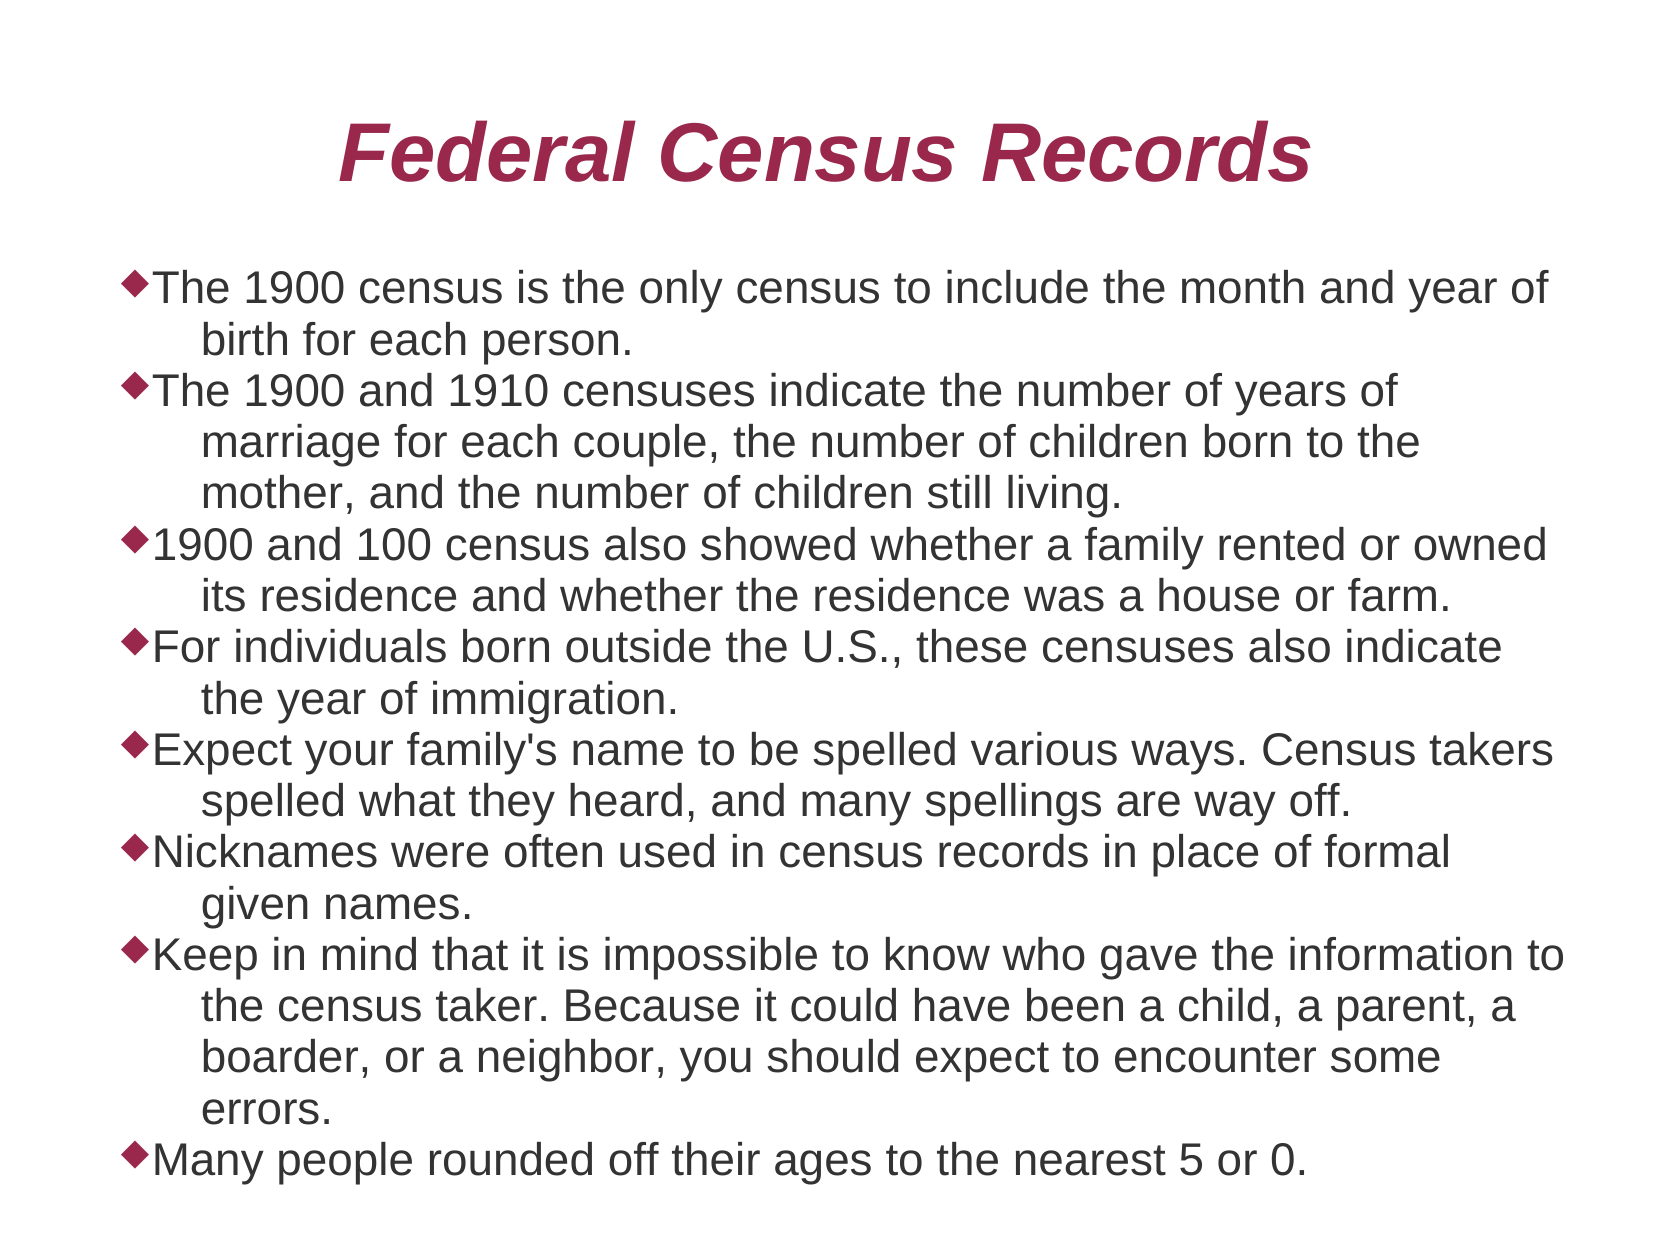

# Federal Census Records
The 1900 census is the only census to include the month and year of birth for each person.
The 1900 and 1910 censuses indicate the number of years of marriage for each couple, the number of children born to the mother, and the number of children still living.
1900 and 100 census also showed whether a family rented or owned its residence and whether the residence was a house or farm.
For individuals born outside the U.S., these censuses also indicate the year of immigration.
Expect your family's name to be spelled various ways. Census takers spelled what they heard, and many spellings are way off.
Nicknames were often used in census records in place of formal given names.
Keep in mind that it is impossible to know who gave the information to the census taker. Because it could have been a child, a parent, a boarder, or a neighbor, you should expect to encounter some errors.
Many people rounded off their ages to the nearest 5 or 0.